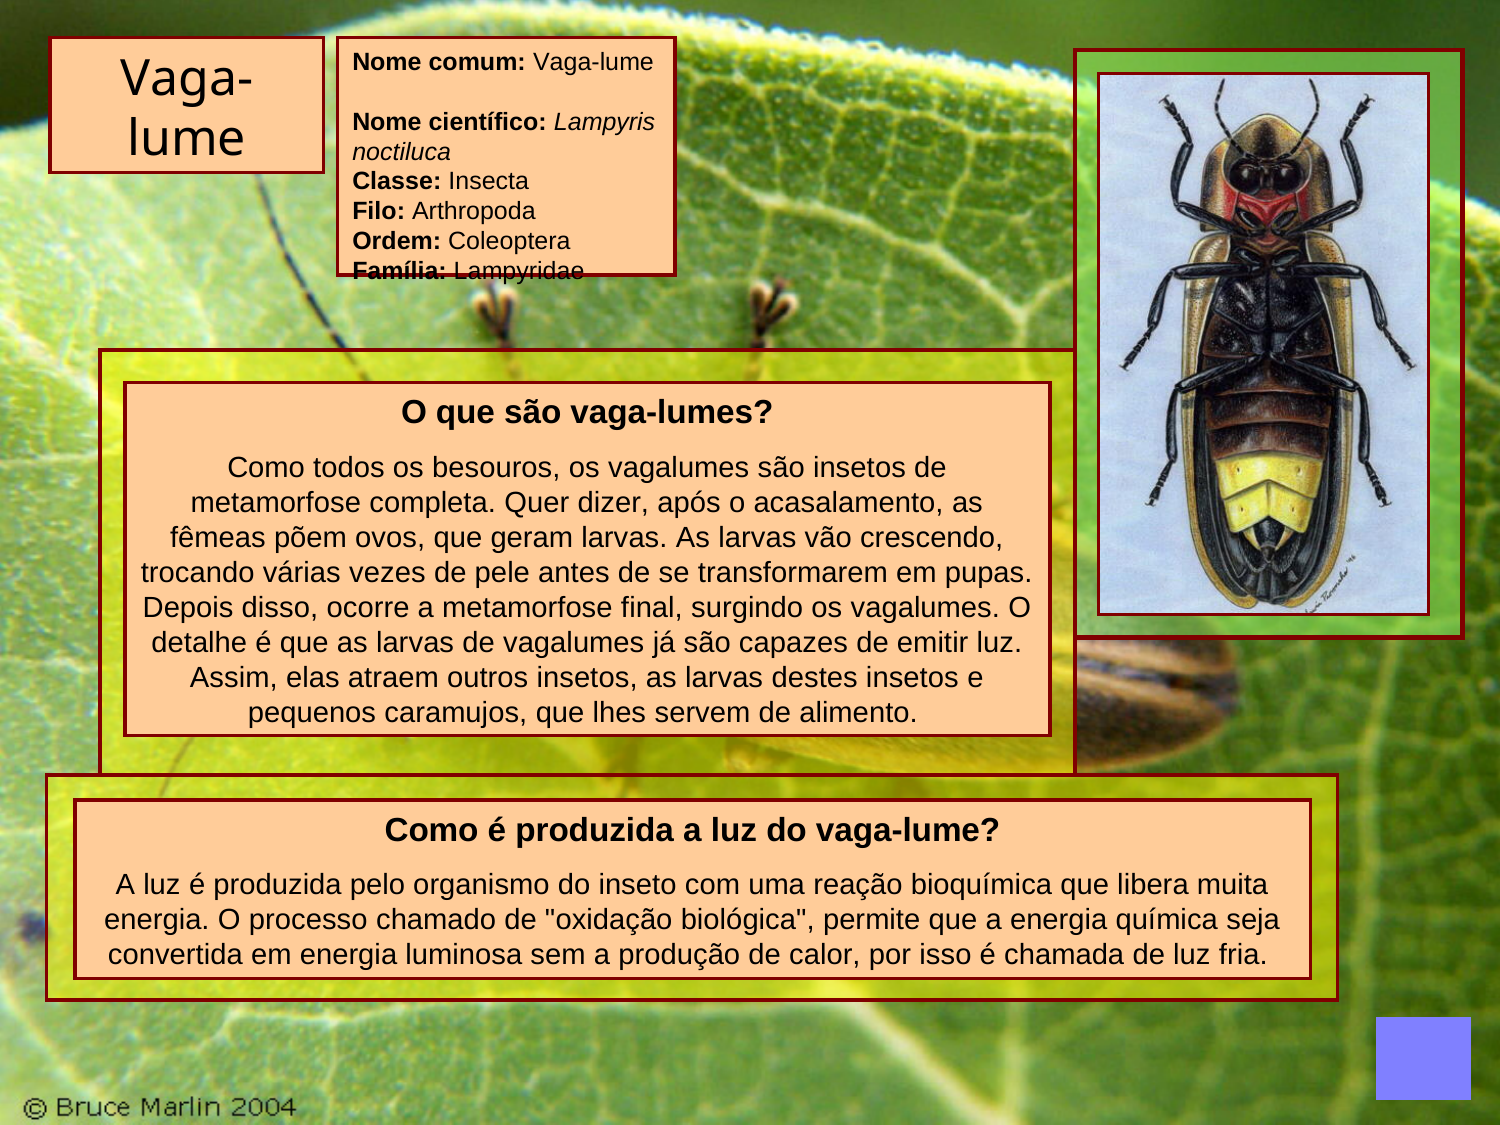

Vaga-lume
Nome comum: Vaga-lume
Nome científico: Lampyris noctiluca
Classe: Insecta
Filo: Arthropoda
Ordem: Coleoptera
Família: Lampyridae
O que são vaga-lumes?
Como todos os besouros, os vagalumes são insetos de metamorfose completa. Quer dizer, após o acasalamento, as fêmeas põem ovos, que geram larvas. As larvas vão crescendo, trocando várias vezes de pele antes de se transformarem em pupas. Depois disso, ocorre a metamorfose final, surgindo os vagalumes. O detalhe é que as larvas de vagalumes já são capazes de emitir luz. Assim, elas atraem outros insetos, as larvas destes insetos e pequenos caramujos, que lhes servem de alimento.
Como é produzida a luz do vaga-lume?
A luz é produzida pelo organismo do inseto com uma reação bioquímica que libera muita energia. O processo chamado de "oxidação biológica", permite que a energia química seja convertida em energia luminosa sem a produção de calor, por isso é chamada de luz fria.